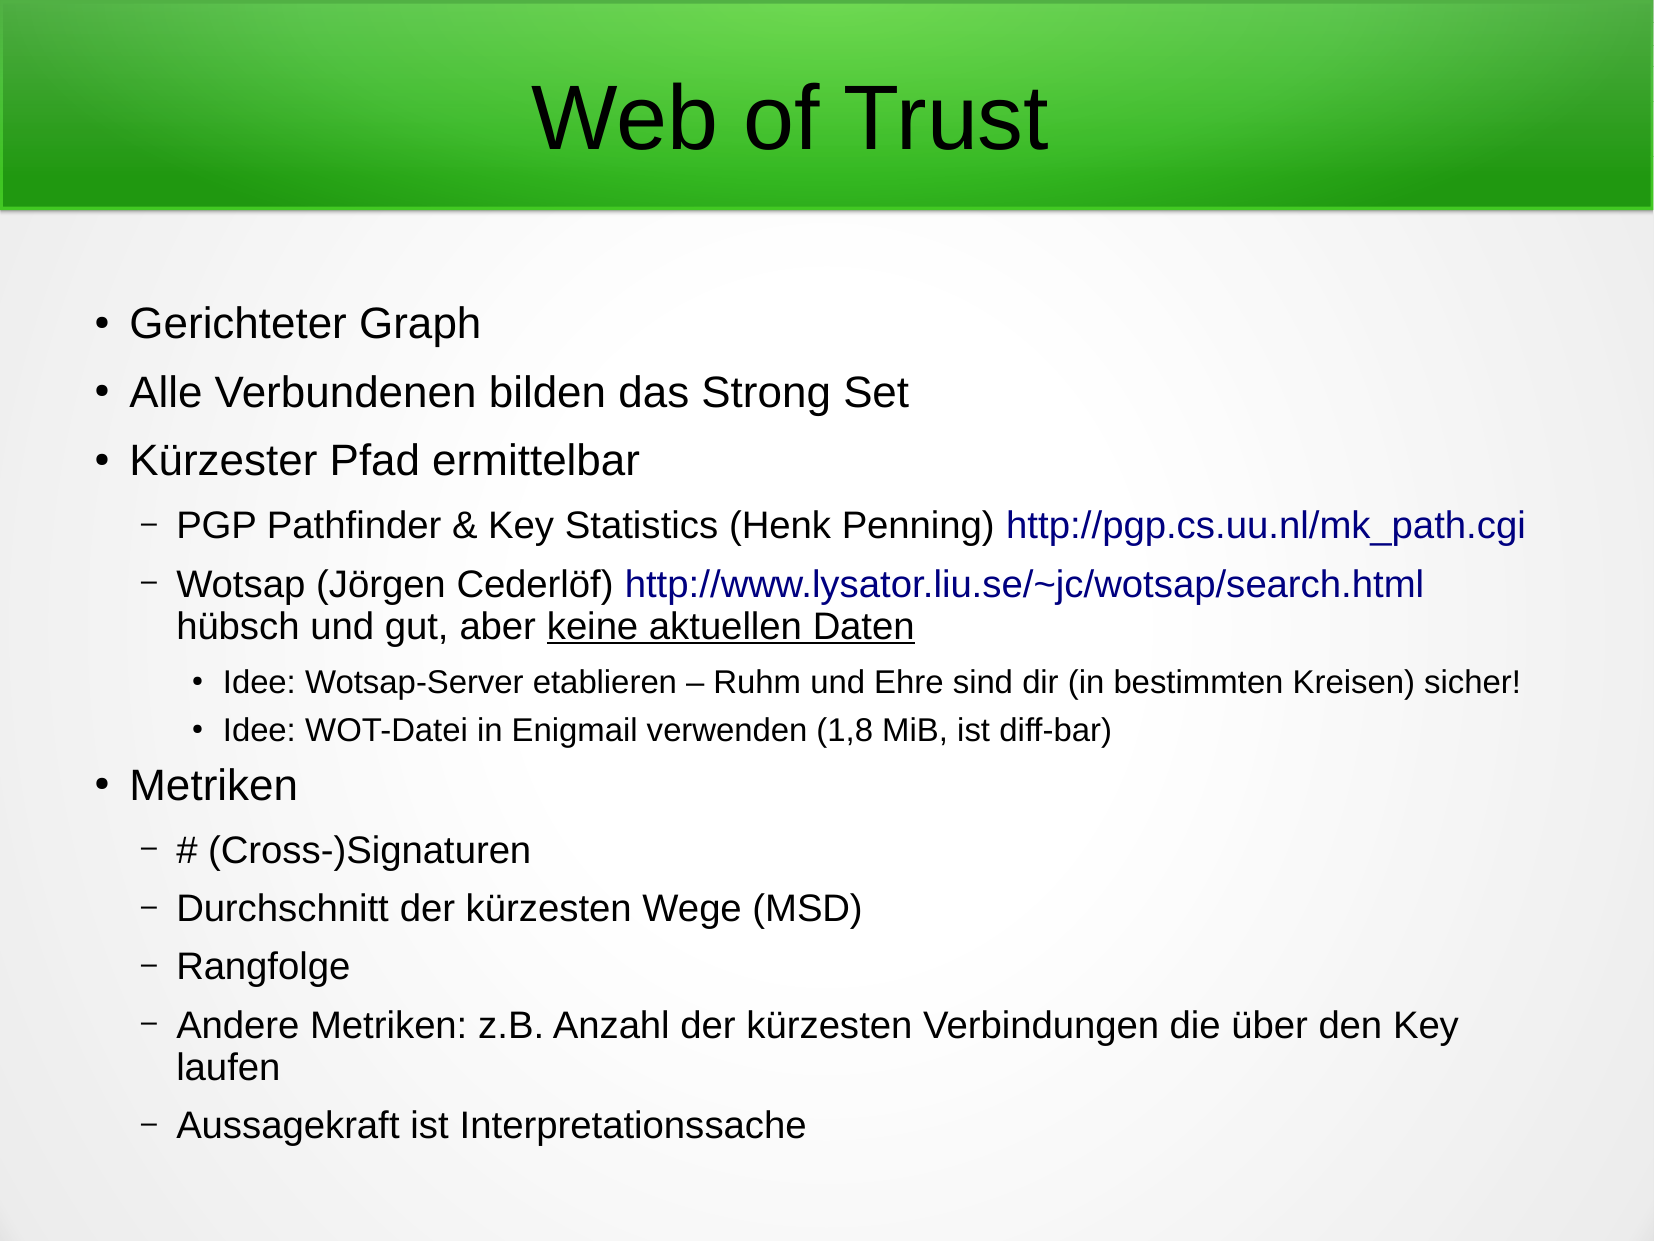

# Web of Trust
Gerichteter Graph
Alle Verbundenen bilden das Strong Set
Kürzester Pfad ermittelbar
PGP Pathfinder & Key Statistics (Henk Penning) http://pgp.cs.uu.nl/mk_path.cgi
Wotsap (Jörgen Cederlöf) http://www.lysator.liu.se/~jc/wotsap/search.html
hübsch und gut, aber keine aktuellen Daten
Idee: Wotsap-Server etablieren – Ruhm und Ehre sind dir (in bestimmten Kreisen) sicher!
Idee: WOT-Datei in Enigmail verwenden (1,8 MiB, ist diff-bar)
Metriken
# (Cross-)Signaturen
Durchschnitt der kürzesten Wege (MSD)
Rangfolge
Andere Metriken: z.B. Anzahl der kürzesten Verbindungen die über den Key laufen
Aussagekraft ist Interpretationssache